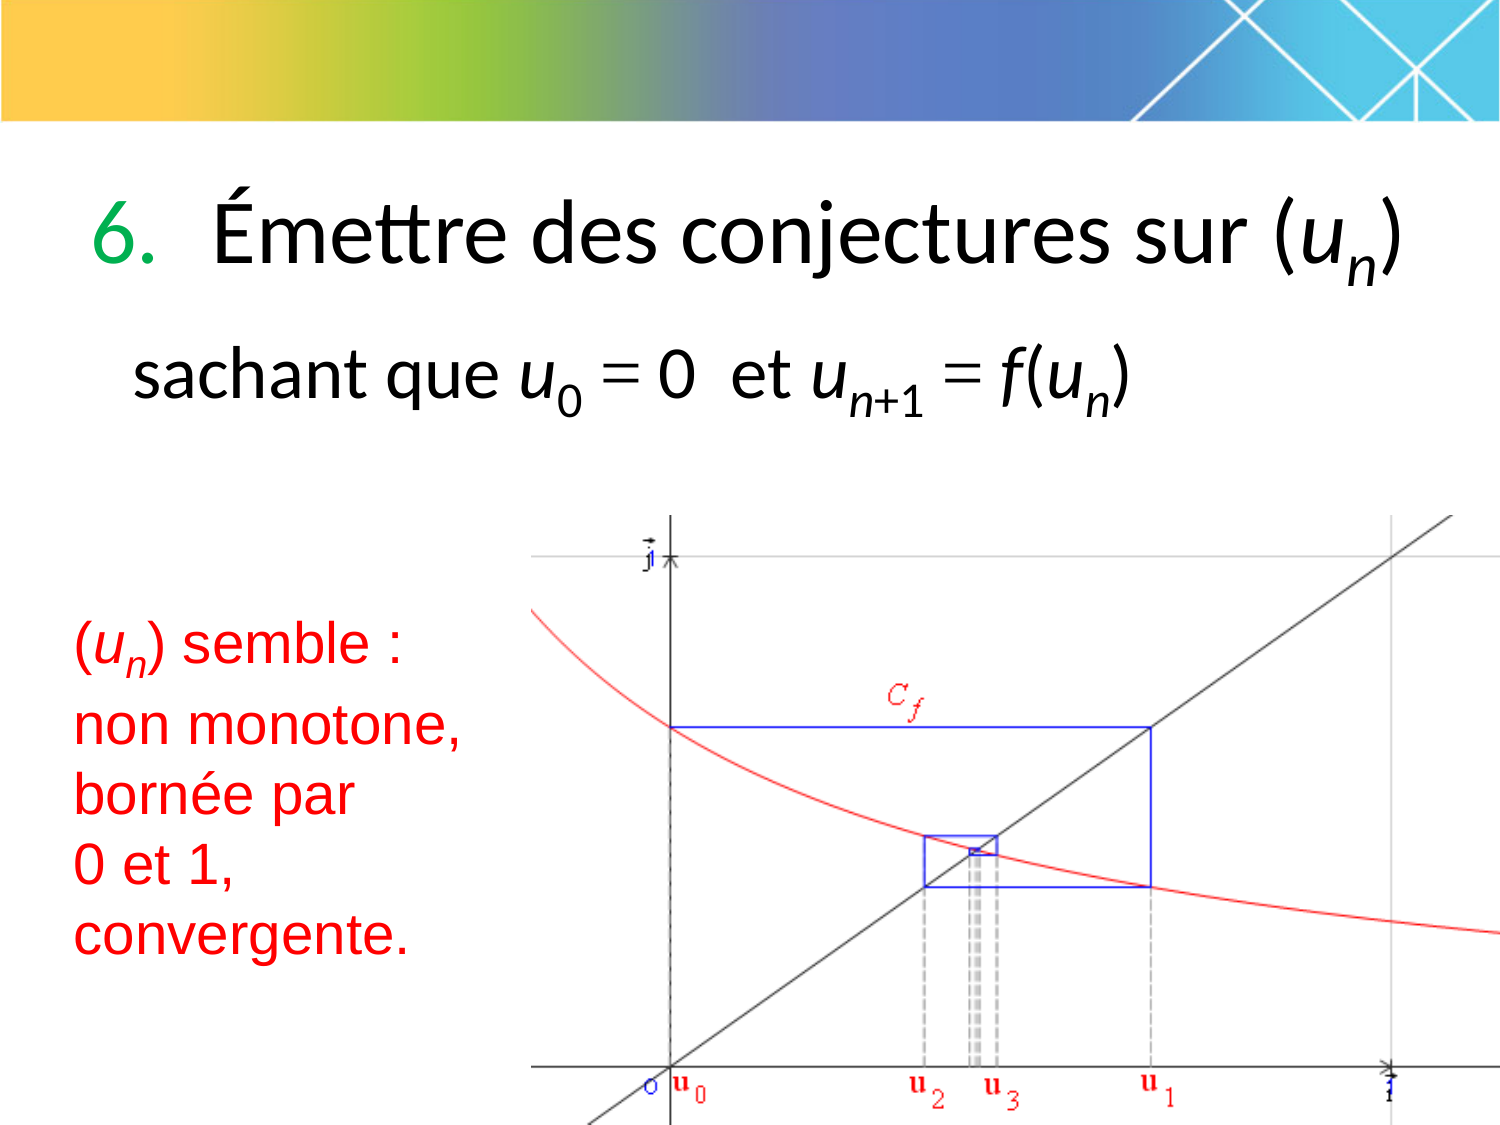

# Émettre des conjectures sur (un)
sachant que u0 = 0 et un+1 = f(un)
(un) semble :
non monotone,
bornée par
0 et 1,
convergente.